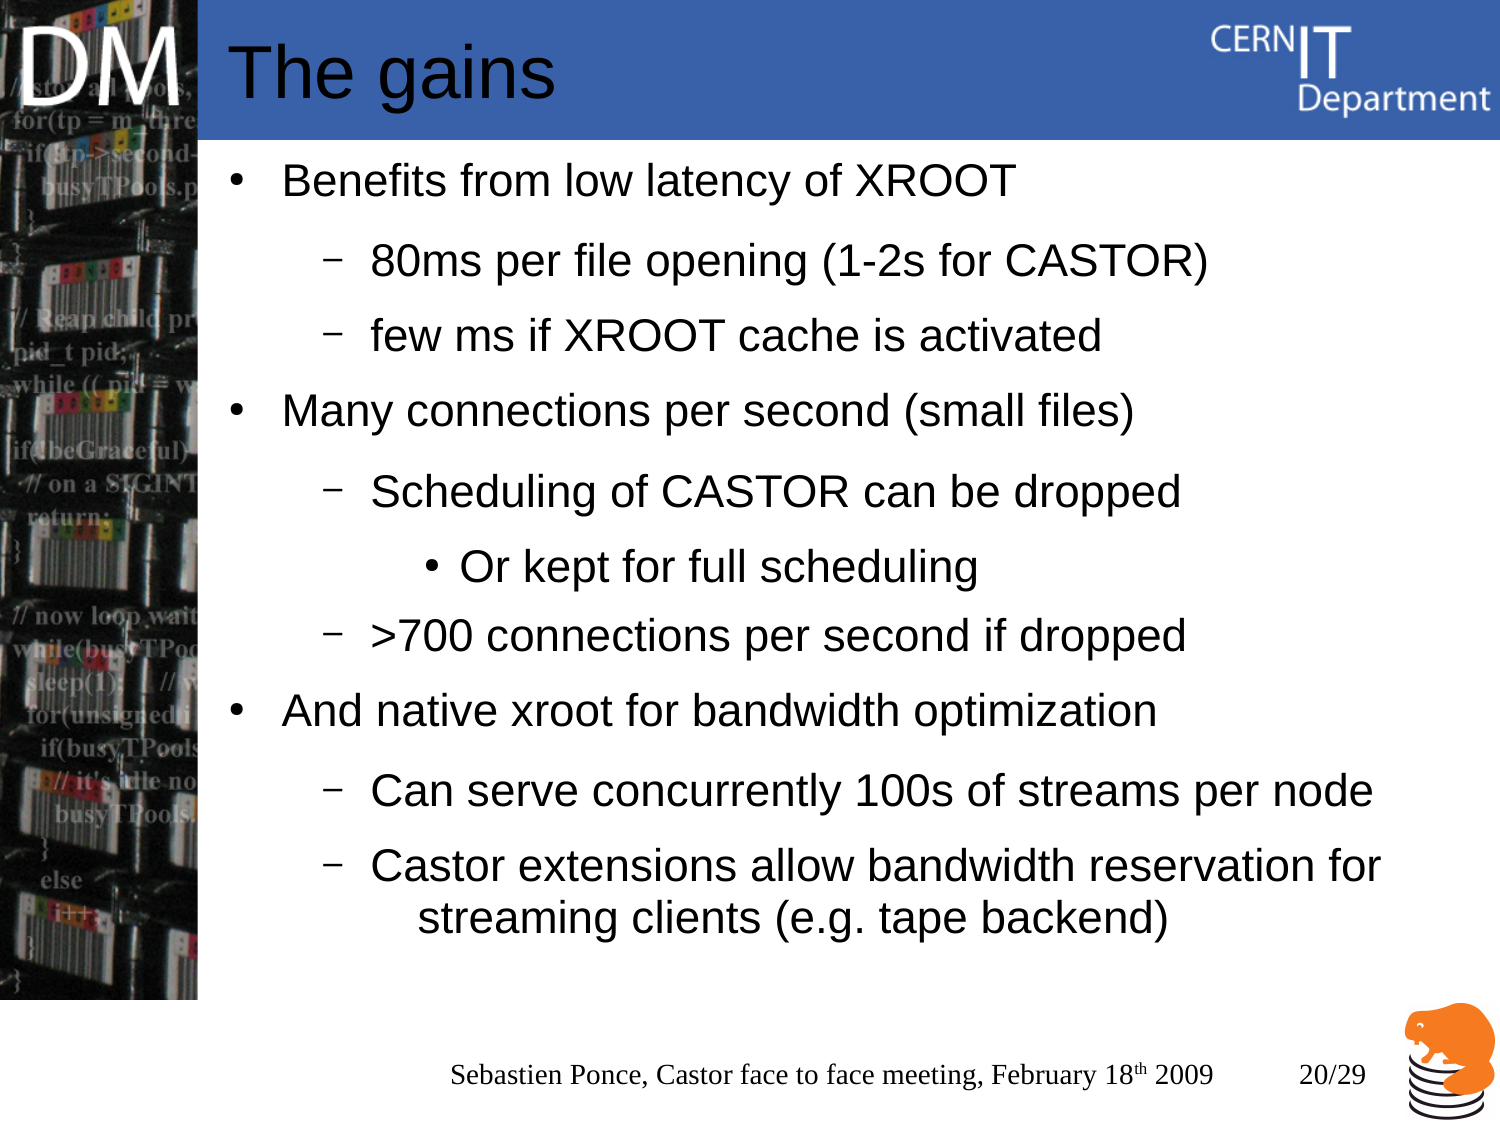

# The gains
Benefits from low latency of XROOT
80ms per file opening (1-2s for CASTOR)
few ms if XROOT cache is activated
Many connections per second (small files)
Scheduling of CASTOR can be dropped
Or kept for full scheduling
>700 connections per second if dropped
And native xroot for bandwidth optimization
Can serve concurrently 100s of streams per node
Castor extensions allow bandwidth reservation for streaming clients (e.g. tape backend)